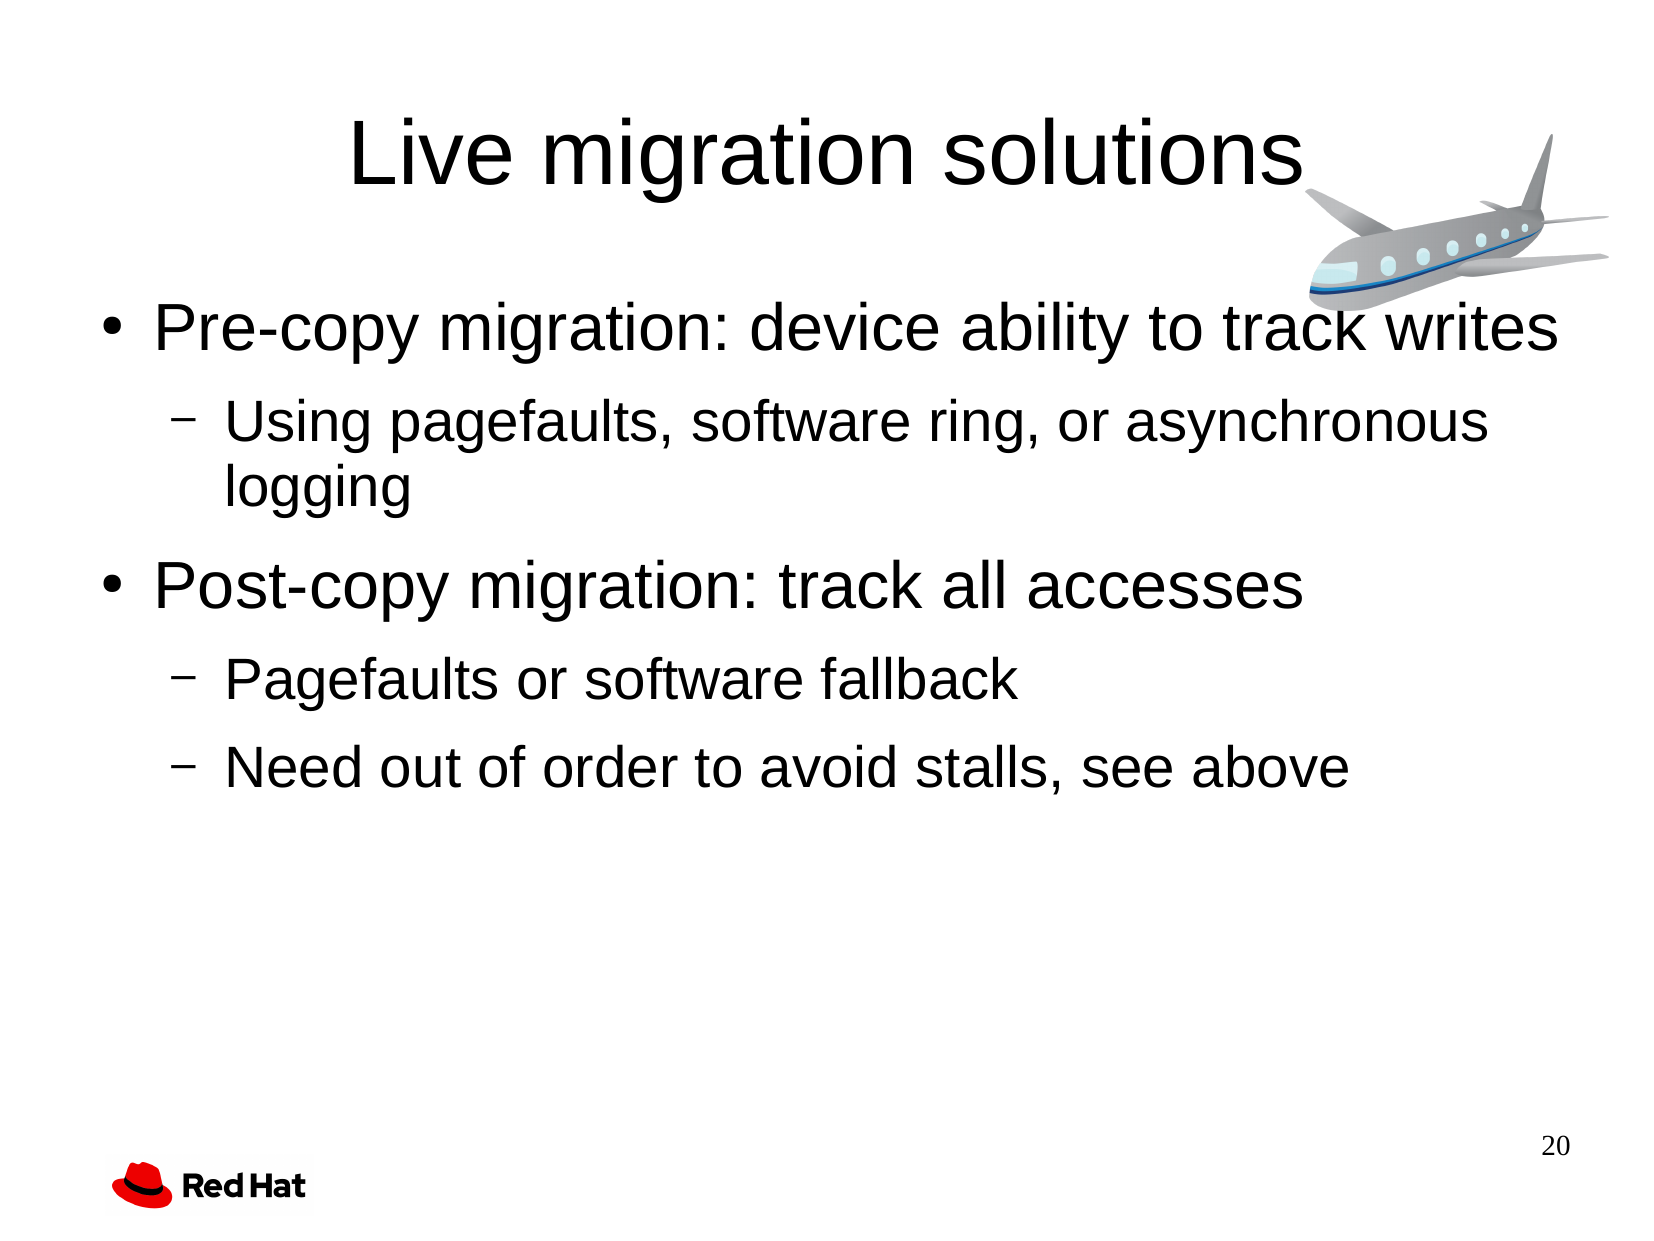

# Live migration solutions
Pre-copy migration: device ability to track writes
Using pagefaults, software ring, or asynchronous logging
Post-copy migration: track all accesses
Pagefaults or software fallback
Need out of order to avoid stalls, see above
20